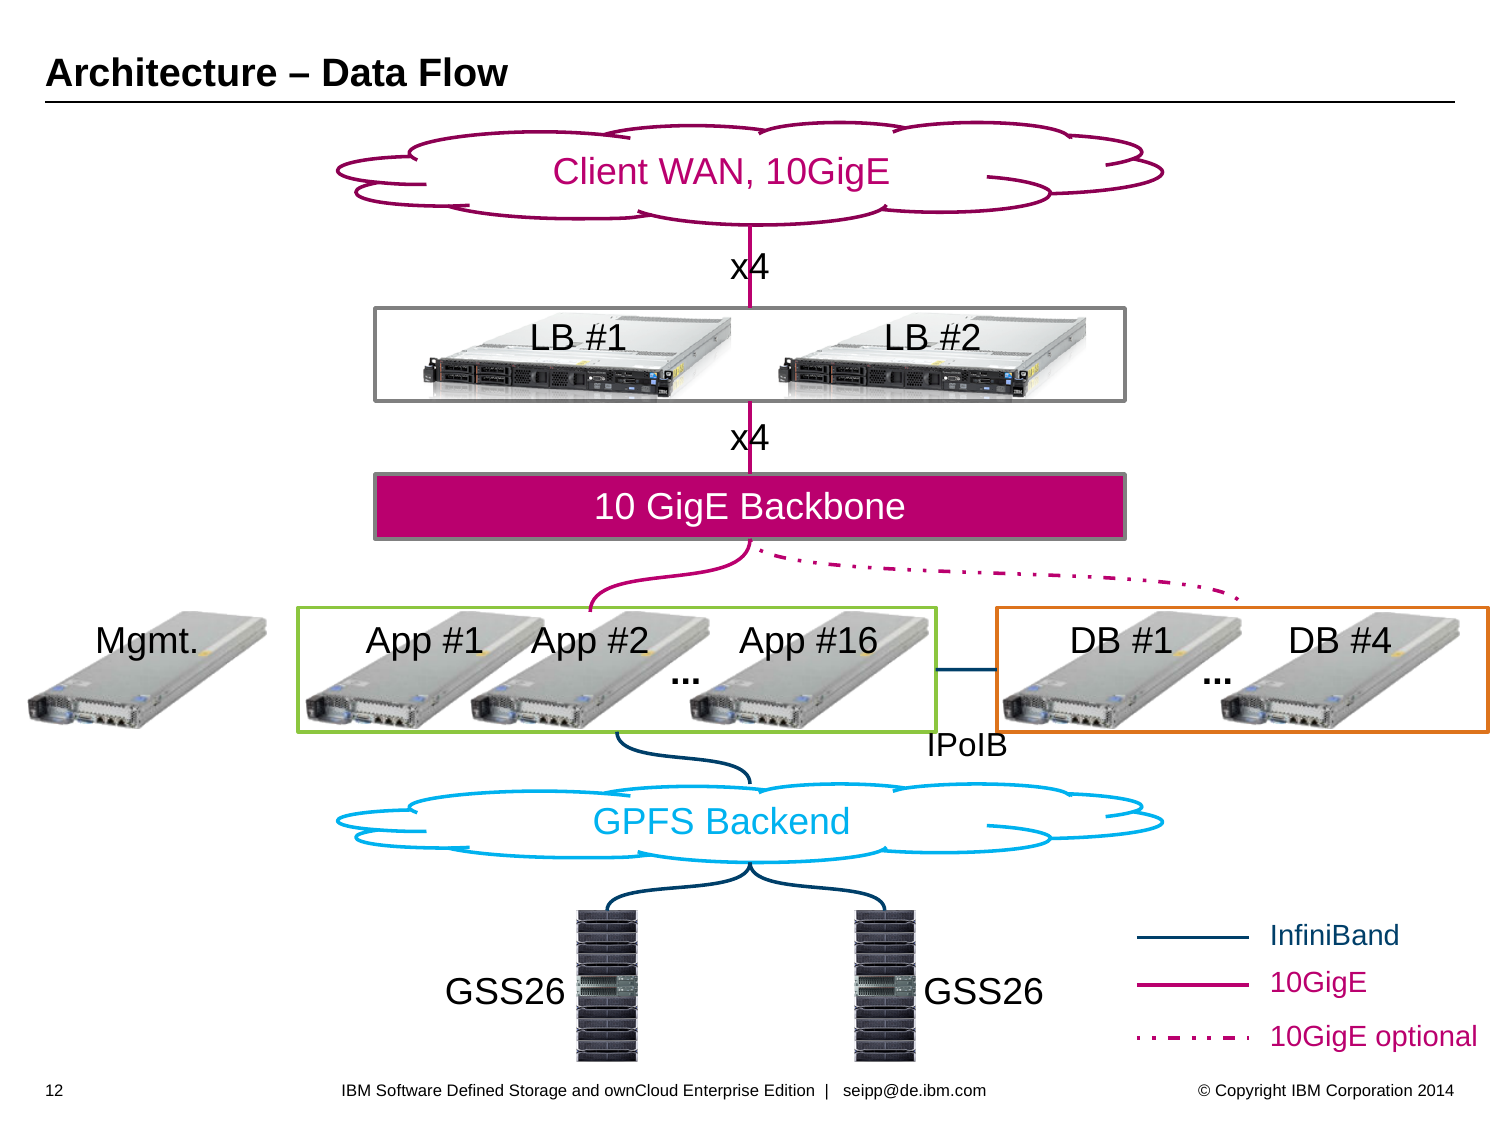

# Architecture – Data Flow
Client WAN, 10GigE
LB #1
LB #2
10 GigE Backbone
Mgmt.
App #1
App #2
App #16
DB #1
DB #4
...
...
IPoIB
GPFS Backend
InfiniBand
10GigE
GSS26
GSS26
10GigE optional
12
IBM Software Defined Storage and ownCloud Enterprise Edition | seipp@de.ibm.com